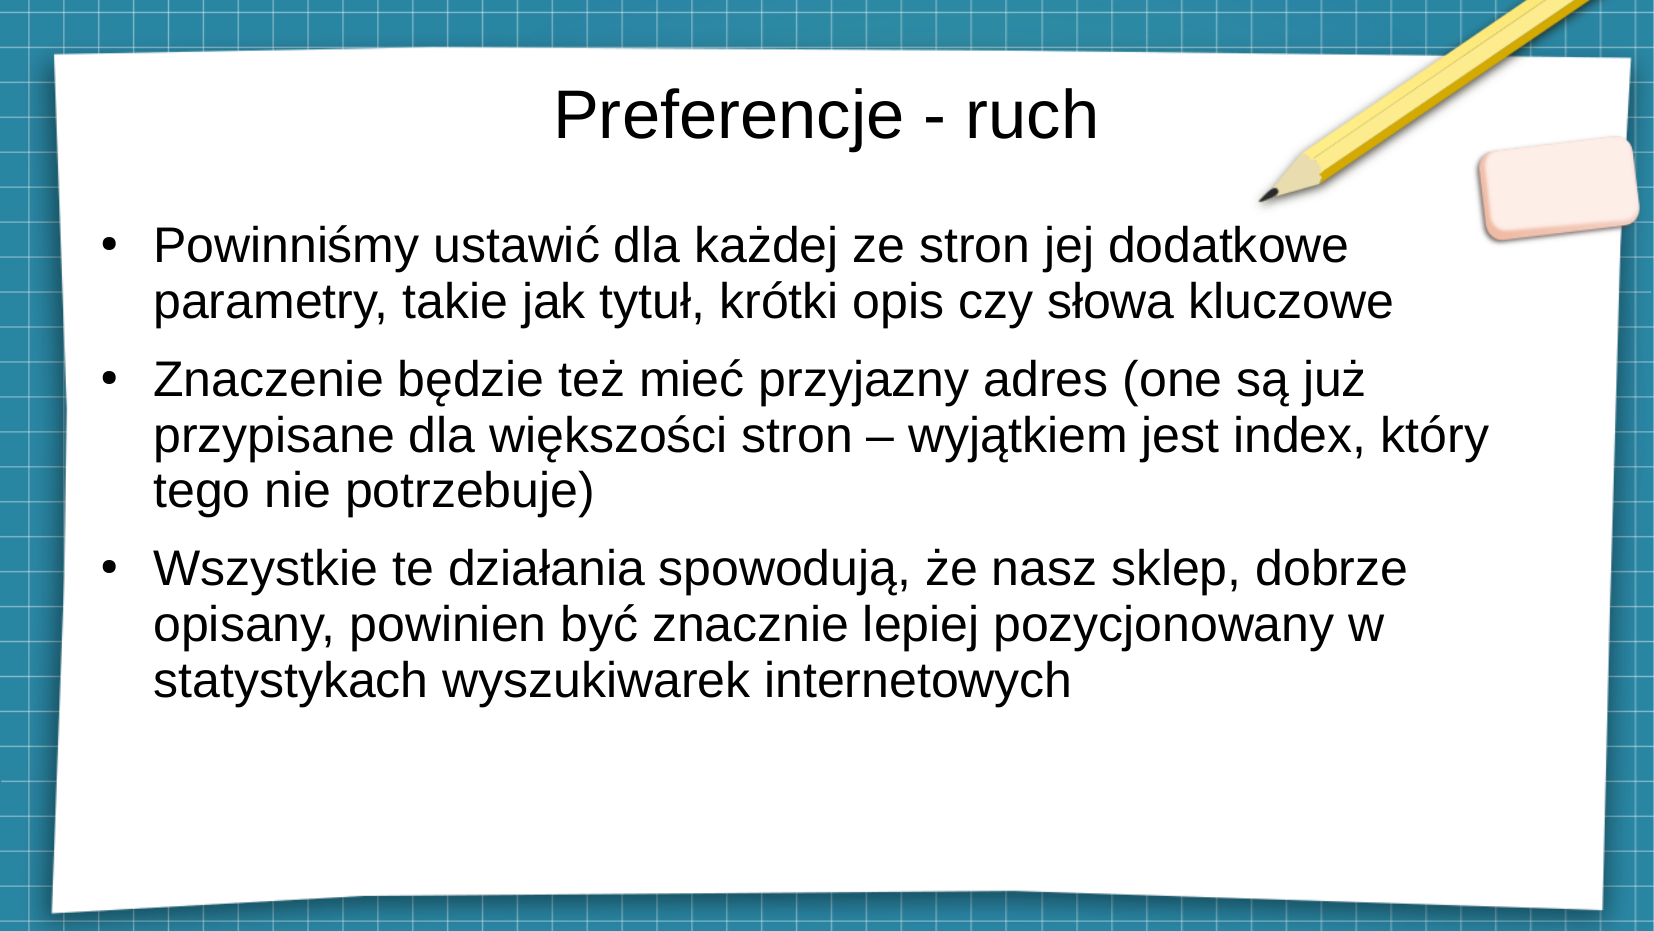

# Preferencje - ruch
Powinniśmy ustawić dla każdej ze stron jej dodatkowe parametry, takie jak tytuł, krótki opis czy słowa kluczowe
Znaczenie będzie też mieć przyjazny adres (one są już przypisane dla większości stron – wyjątkiem jest index, który tego nie potrzebuje)
Wszystkie te działania spowodują, że nasz sklep, dobrze opisany, powinien być znacznie lepiej pozycjonowany w statystykach wyszukiwarek internetowych